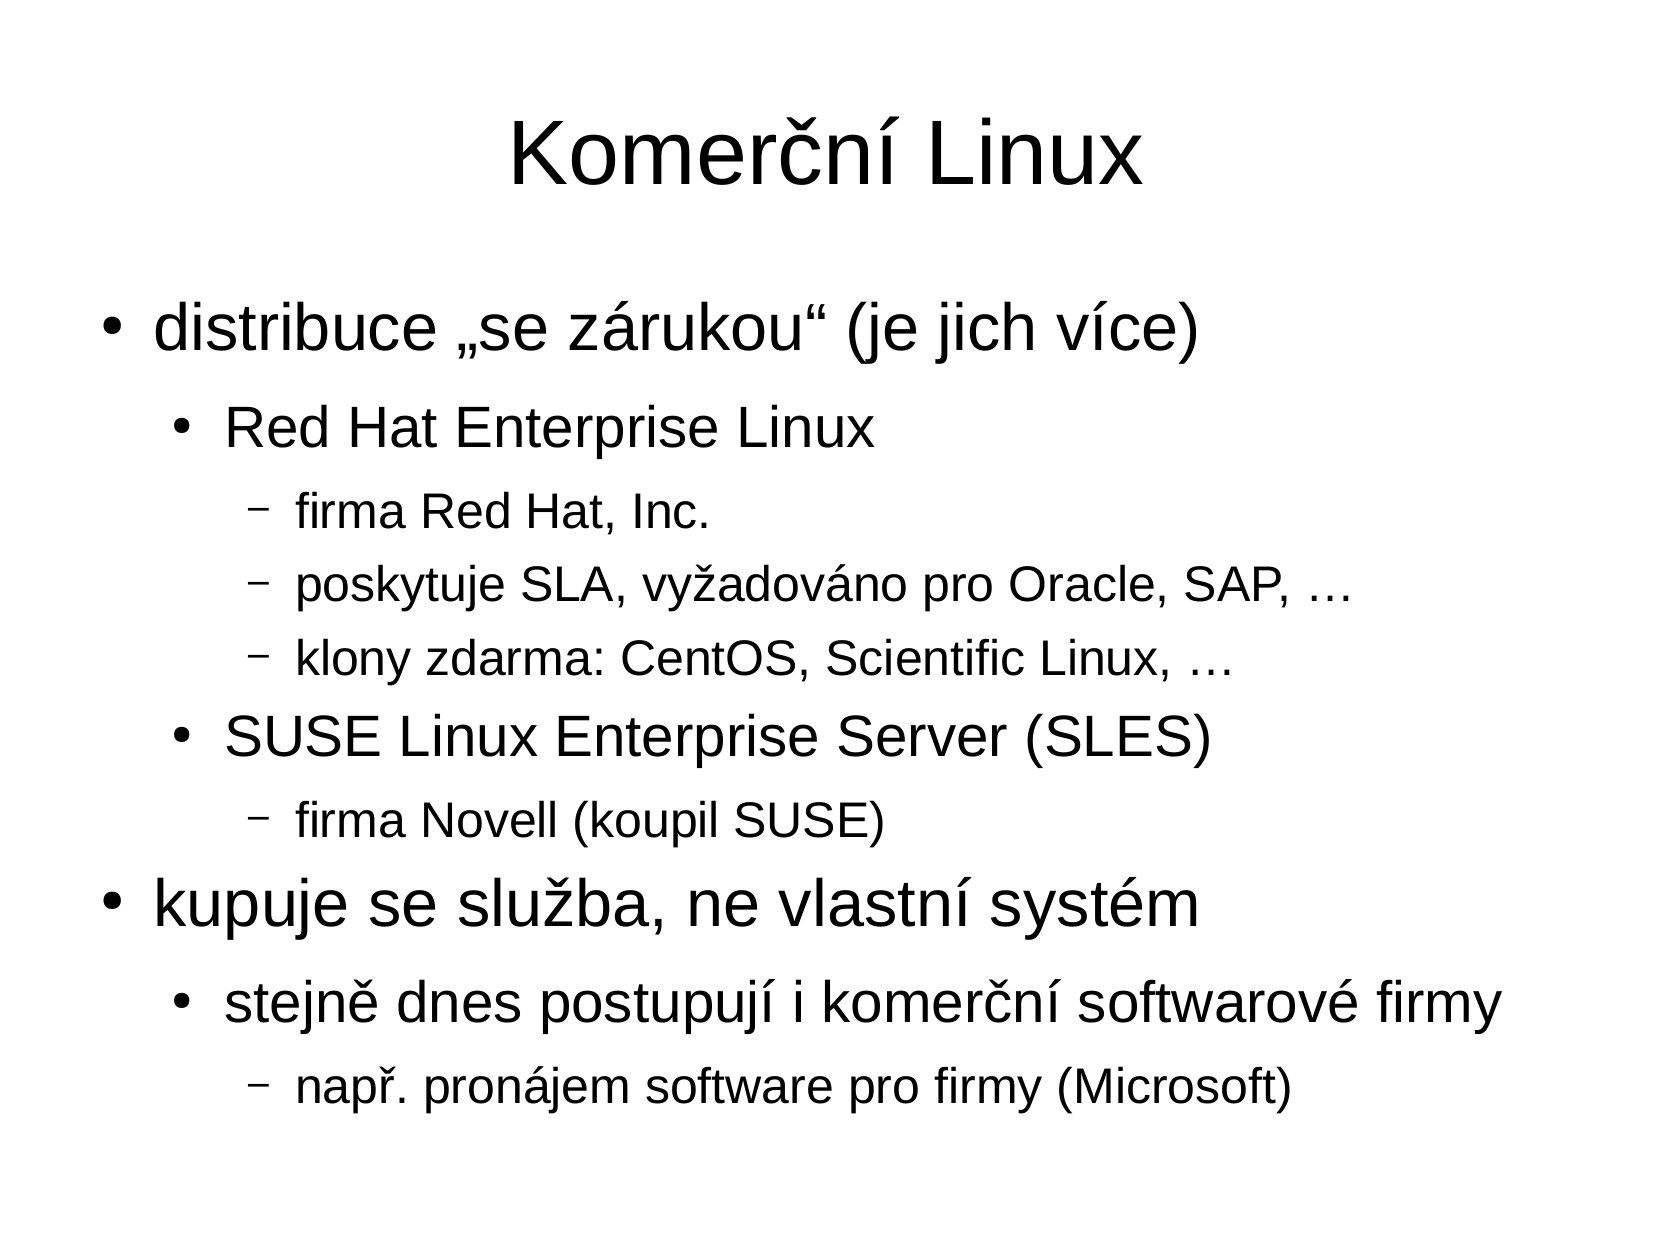

# Komerční Linux
distribuce „se zárukou“ (je jich více)
Red Hat Enterprise Linux
firma Red Hat, Inc.
poskytuje SLA, vyžadováno pro Oracle, SAP, …
klony zdarma: CentOS, Scientific Linux, …
SUSE Linux Enterprise Server (SLES)
firma Novell (koupil SUSE)
kupuje se služba, ne vlastní systém
stejně dnes postupují i komerční softwarové firmy
např. pronájem software pro firmy (Microsoft)